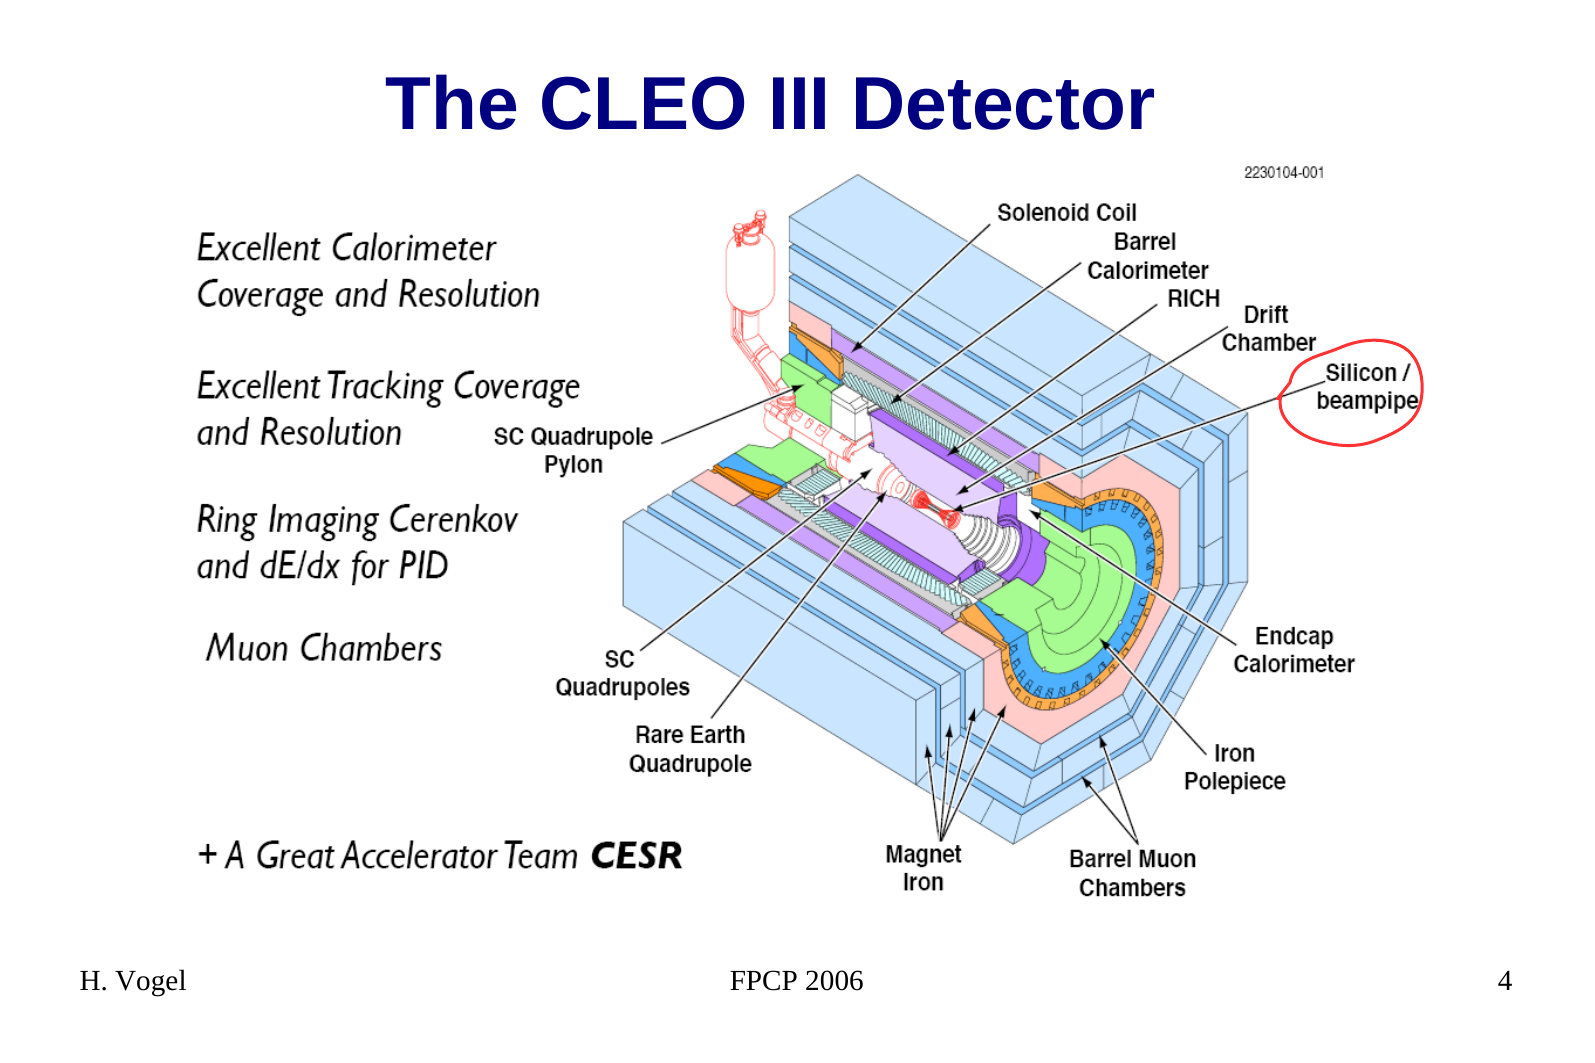

# The CLEO III Detector
H. Vogel
FPCP 2006
4